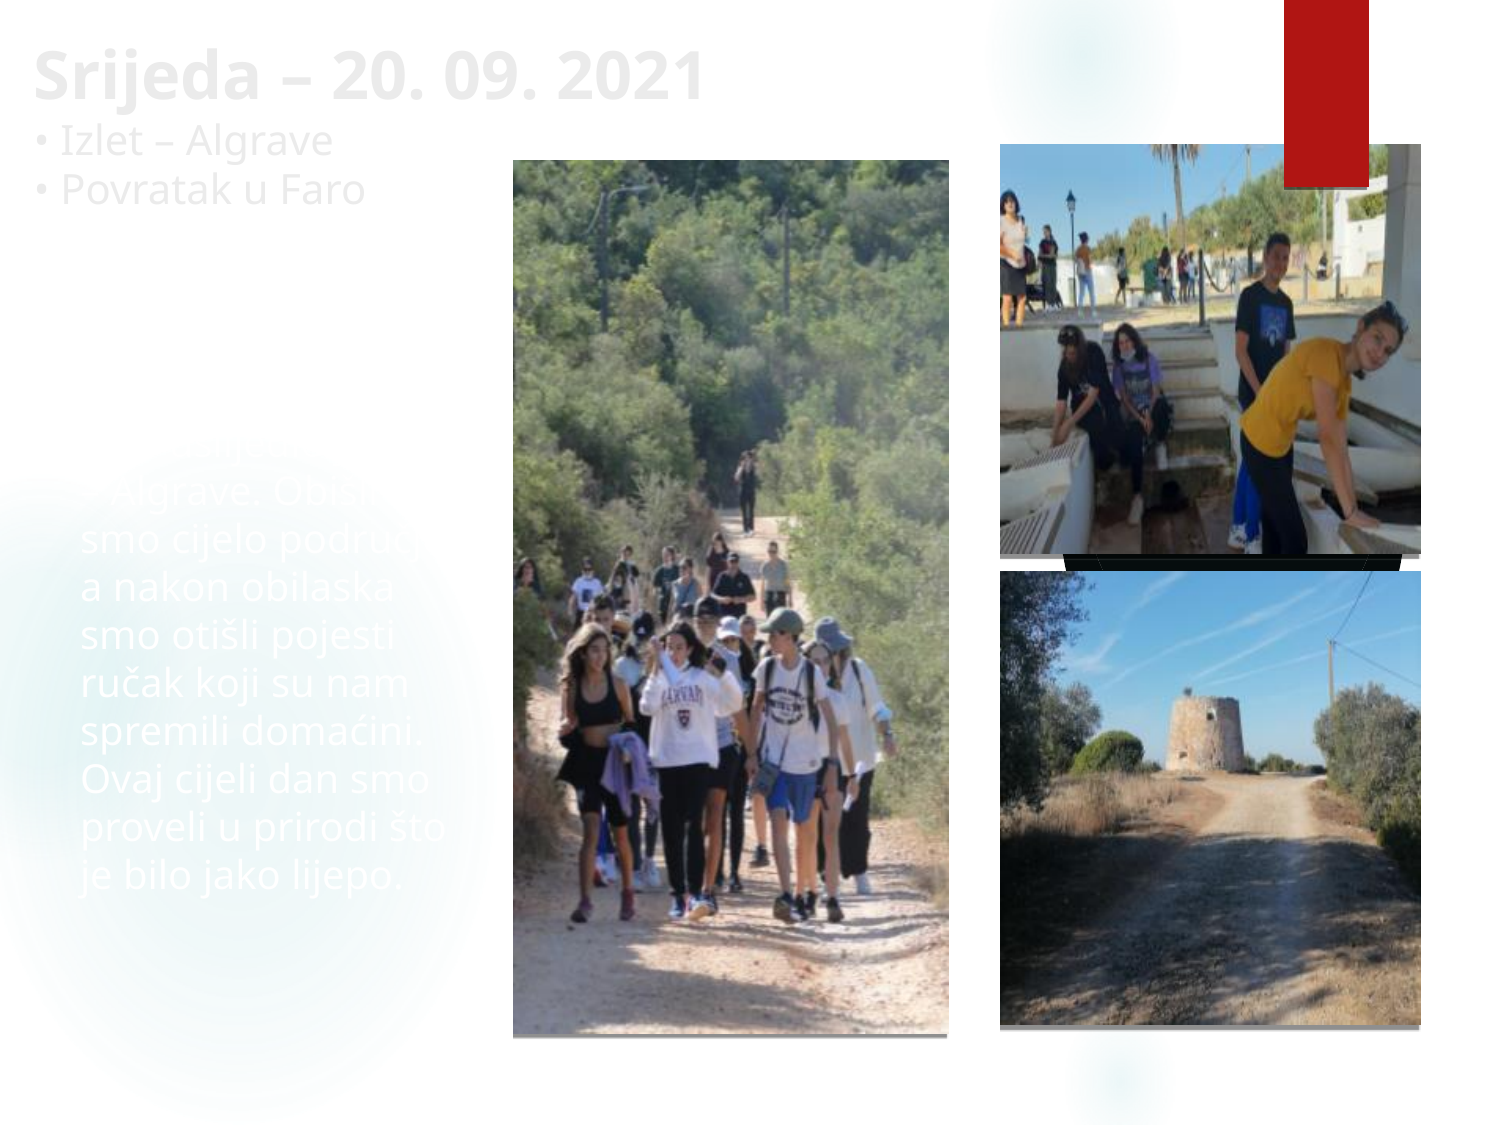

# Srijeda – 20. 09. 2021 • Izlet – Algrave • Povratak u Faro
Nakon zanimljive noći uslijedio je izlet – Algrave. Obišli smo cijelo područje, a nakon obilaska smo otišli pojesti ručak koji su nam spremili domaćini. Ovaj cijeli dan smo proveli u prirodi što je bilo jako lijepo.